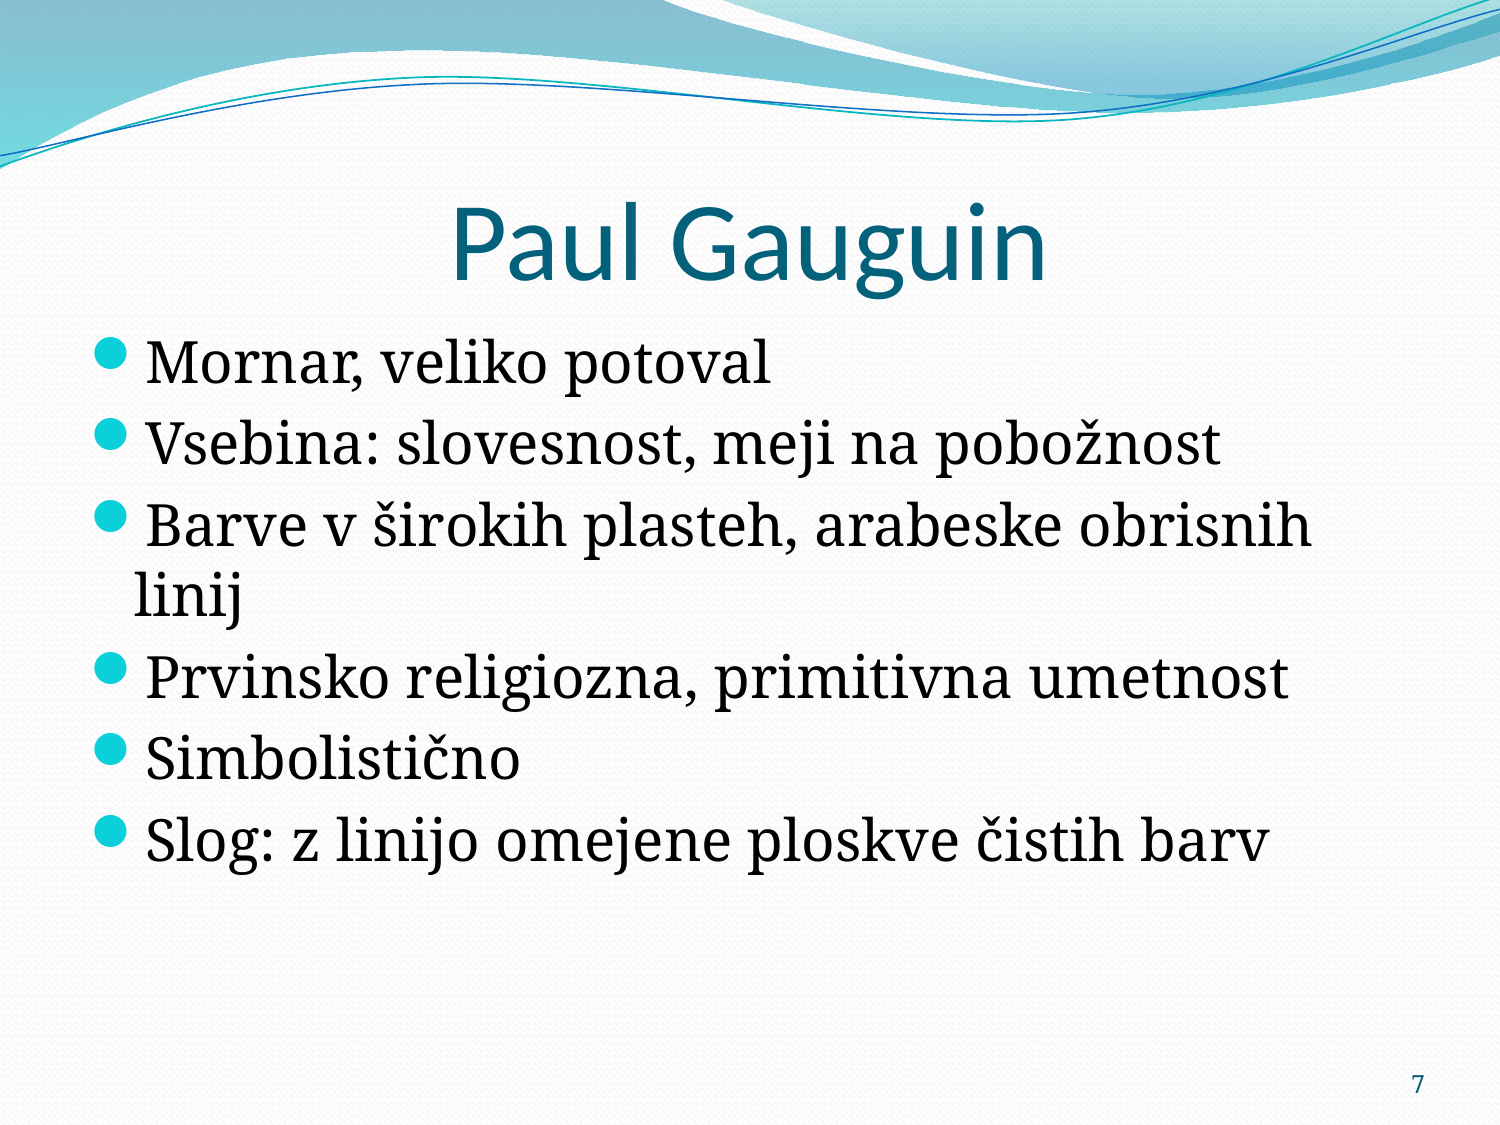

# Paul Gauguin
Mornar, veliko potoval
Vsebina: slovesnost, meji na pobožnost
Barve v širokih plasteh, arabeske obrisnih linij
Prvinsko religiozna, primitivna umetnost
Simbolistično
Slog: z linijo omejene ploskve čistih barv